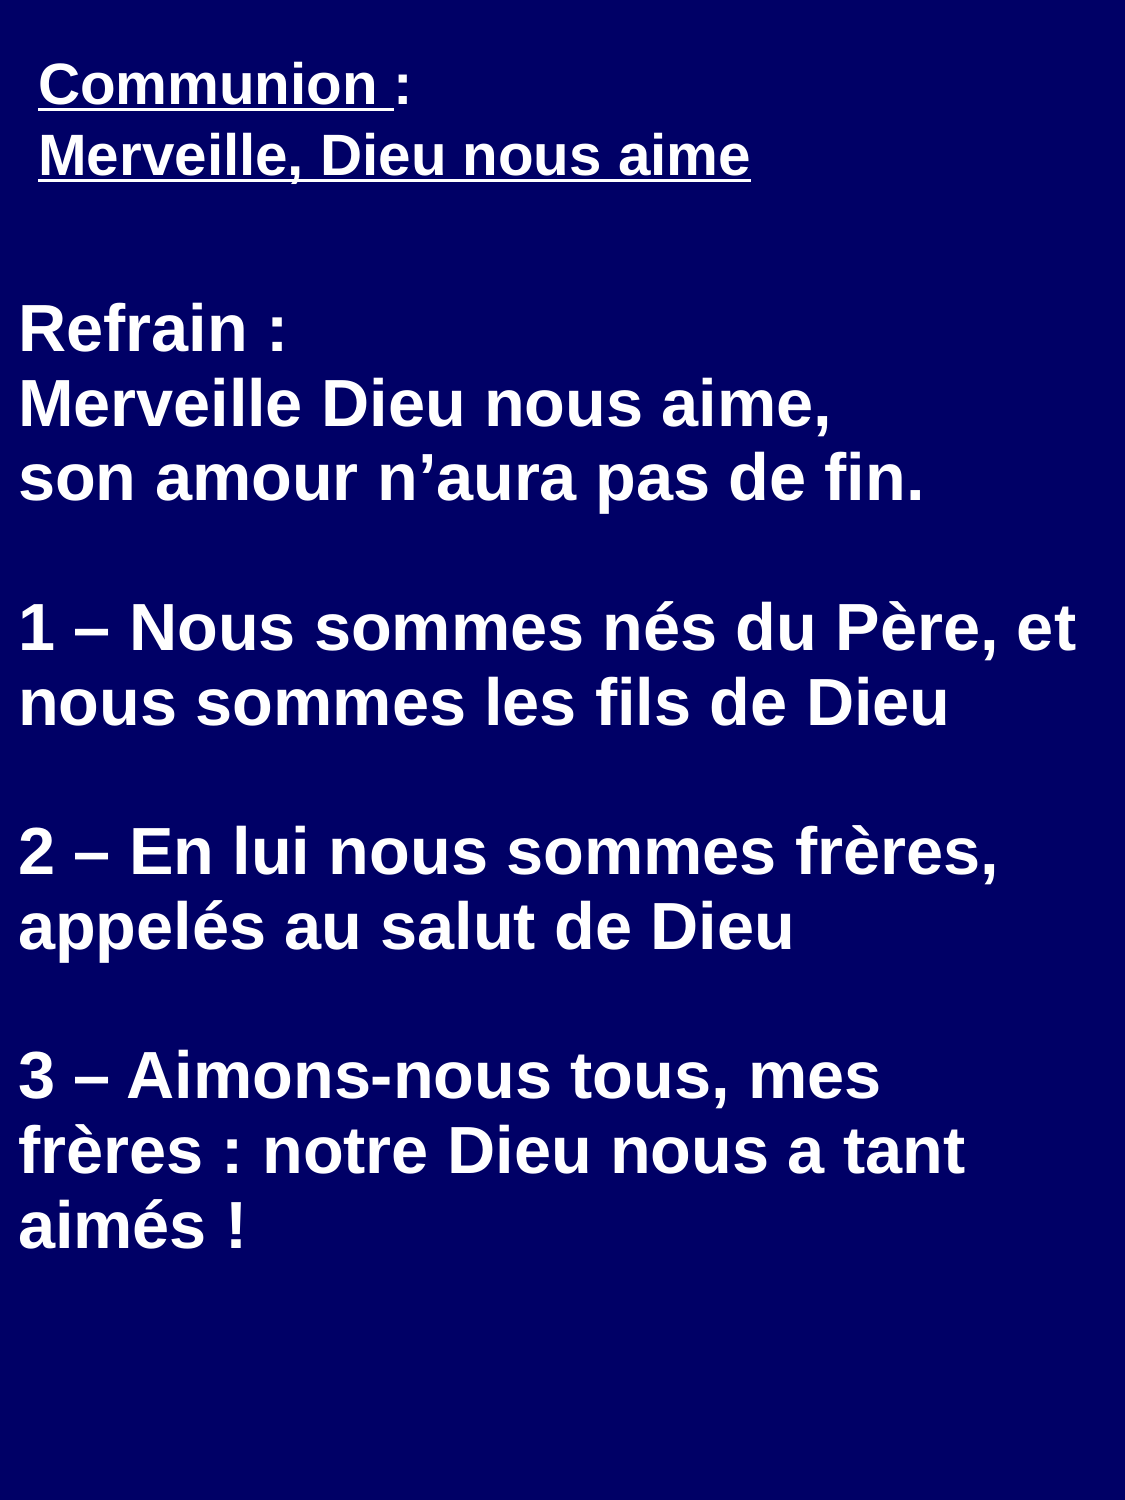

Communion :
Merveille, Dieu nous aime
Refrain :
Merveille Dieu nous aime,
son amour n’aura pas de fin.
1 – Nous sommes nés du Père, et nous sommes les fils de Dieu
2 – En lui nous sommes frères, appelés au salut de Dieu
3 – Aimons-nous tous, mes frères : notre Dieu nous a tant aimés !